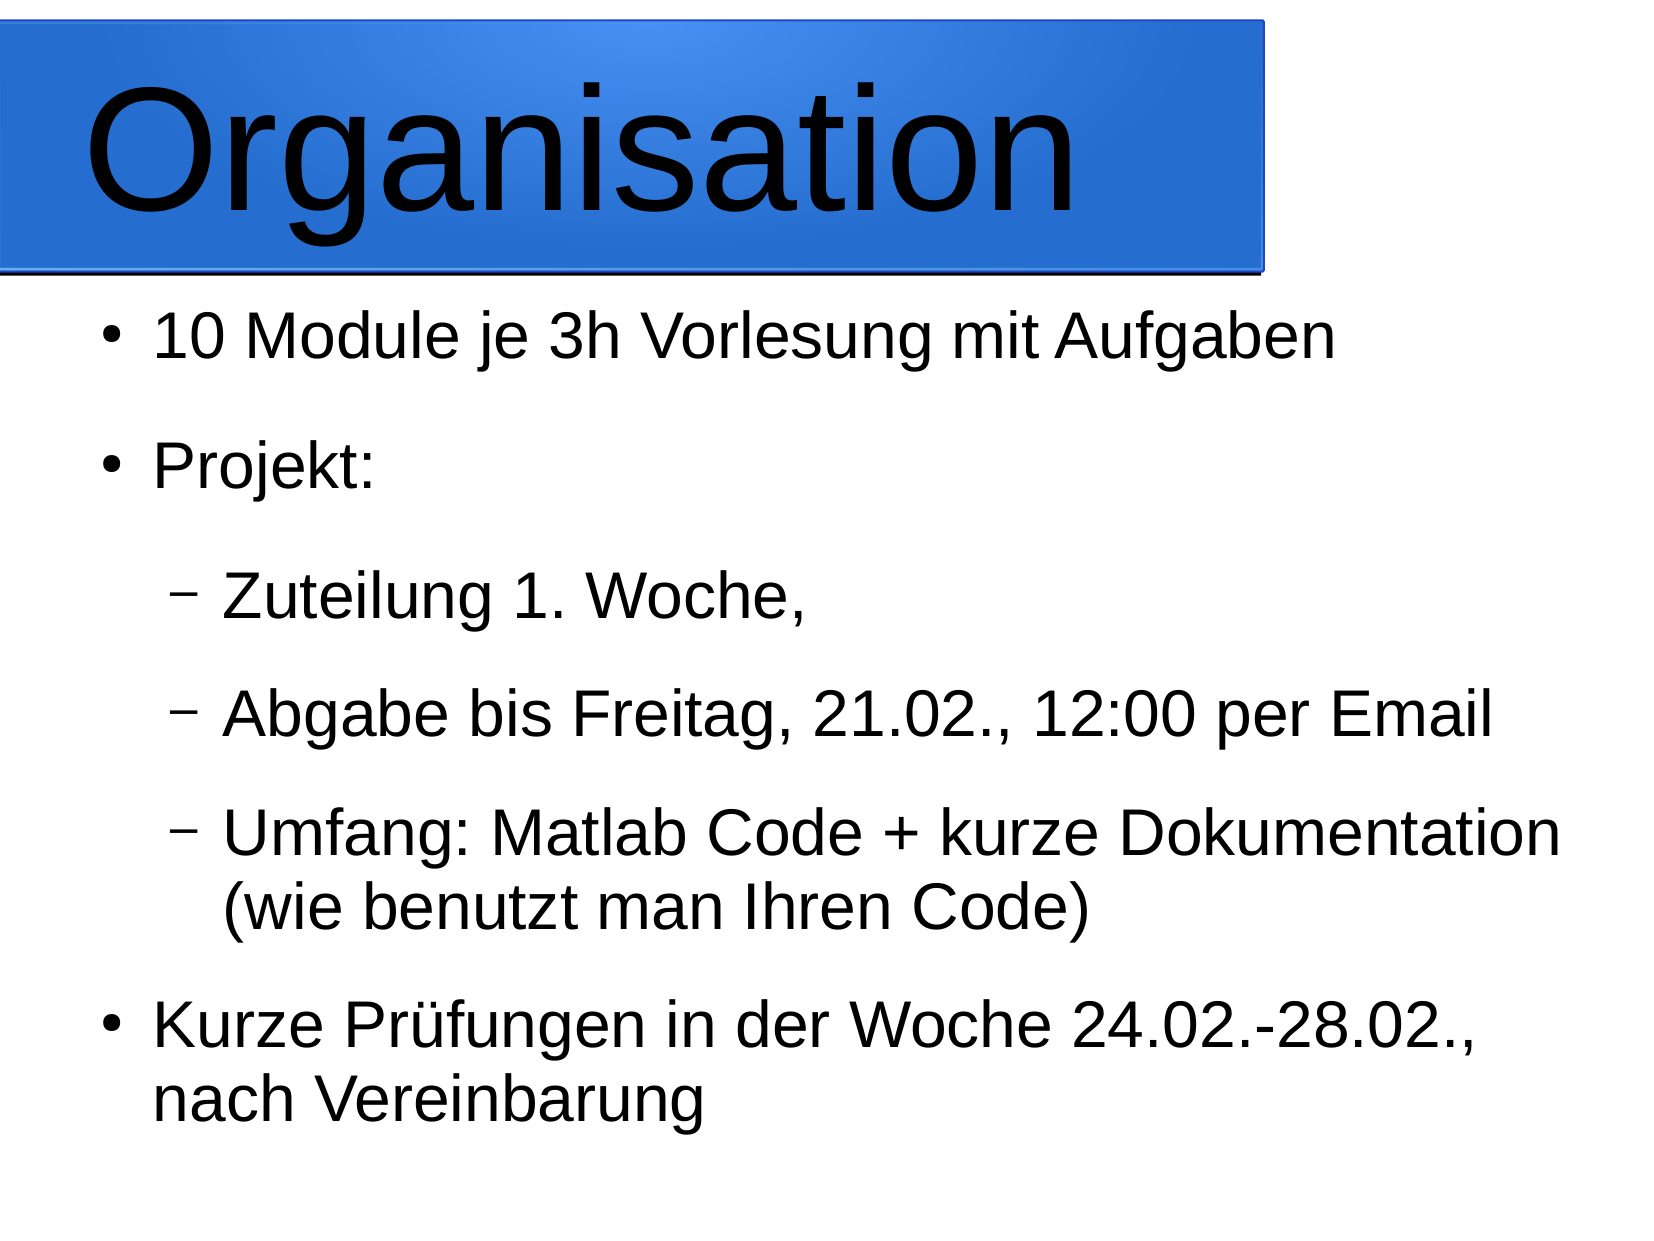

# Organisation
10 Module je 3h Vorlesung mit Aufgaben
Projekt:
Zuteilung 1. Woche,
Abgabe bis Freitag, 21.02., 12:00 per Email
Umfang: Matlab Code + kurze Dokumentation (wie benutzt man Ihren Code)
Kurze Prüfungen in der Woche 24.02.-28.02., nach Vereinbarung